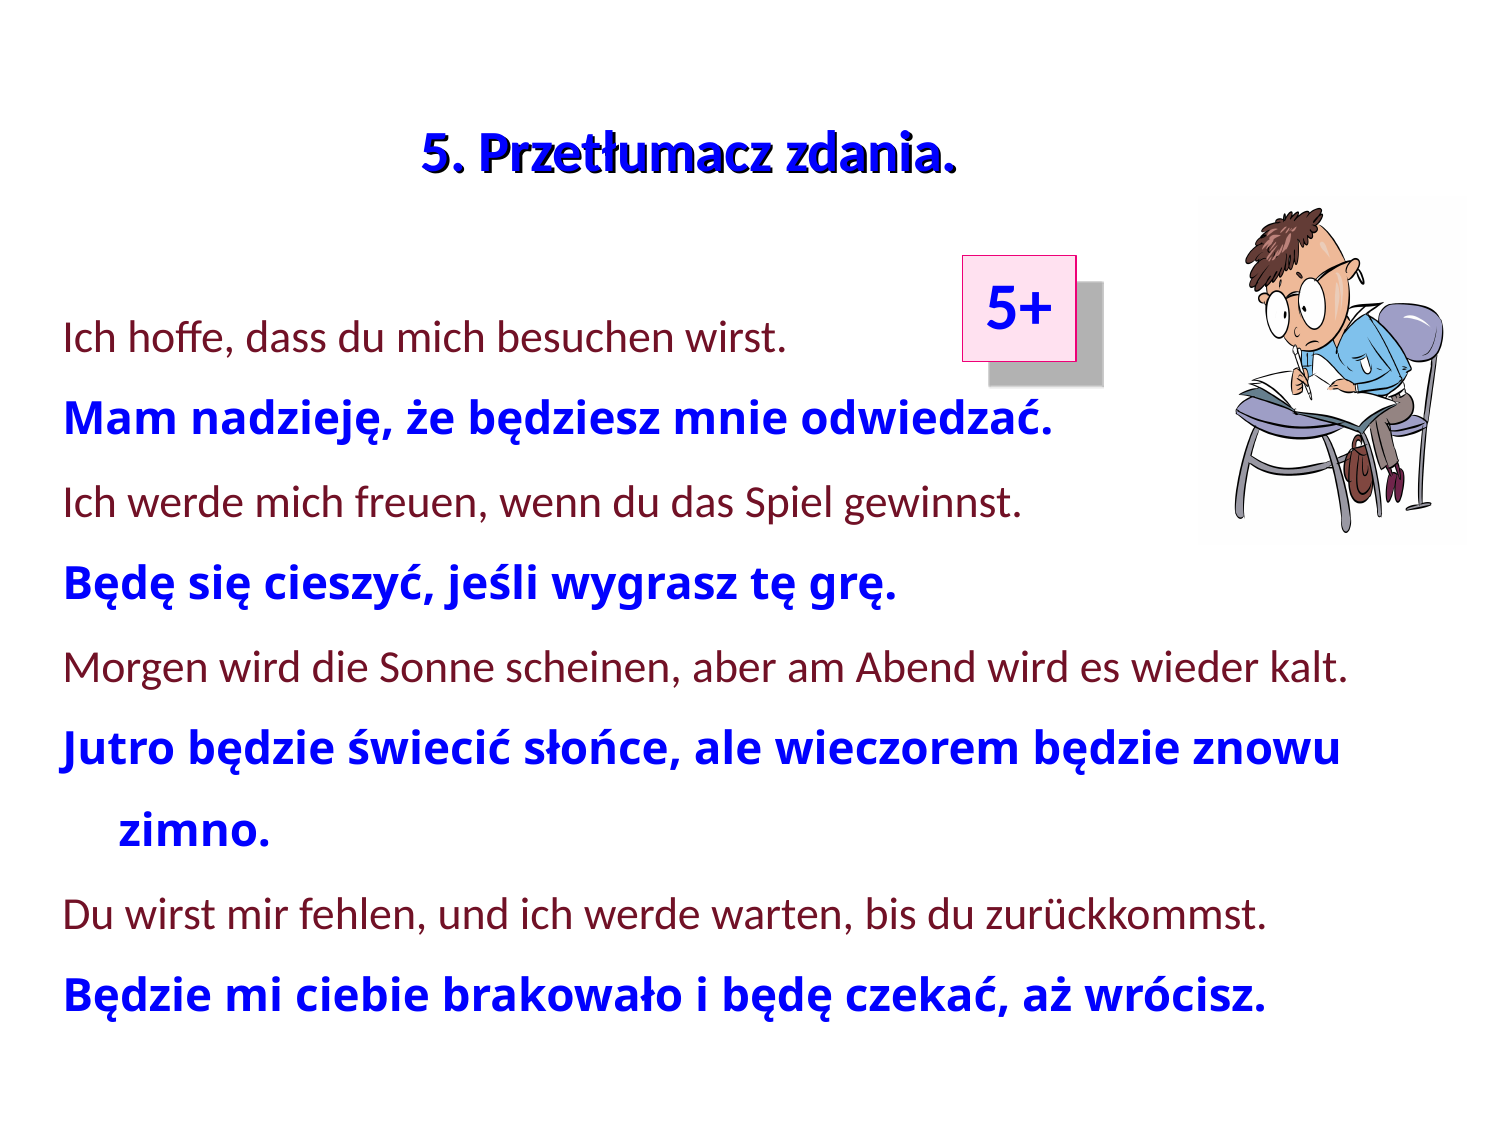

5. Przetłumacz zdania.
5+
Ich hoffe, dass du mich besuchen wirst.
Mam nadzieję, że będziesz mnie odwiedzać.
Ich werde mich freuen, wenn du das Spiel gewinnst.
Będę się cieszyć, jeśli wygrasz tę grę.
Morgen wird die Sonne scheinen, aber am Abend wird es wieder kalt.
Jutro będzie świecić słońce, ale wieczorem będzie znowu zimno.
Du wirst mir fehlen, und ich werde warten, bis du zurückkommst.
Będzie mi ciebie brakowało i będę czekać, aż wrócisz.